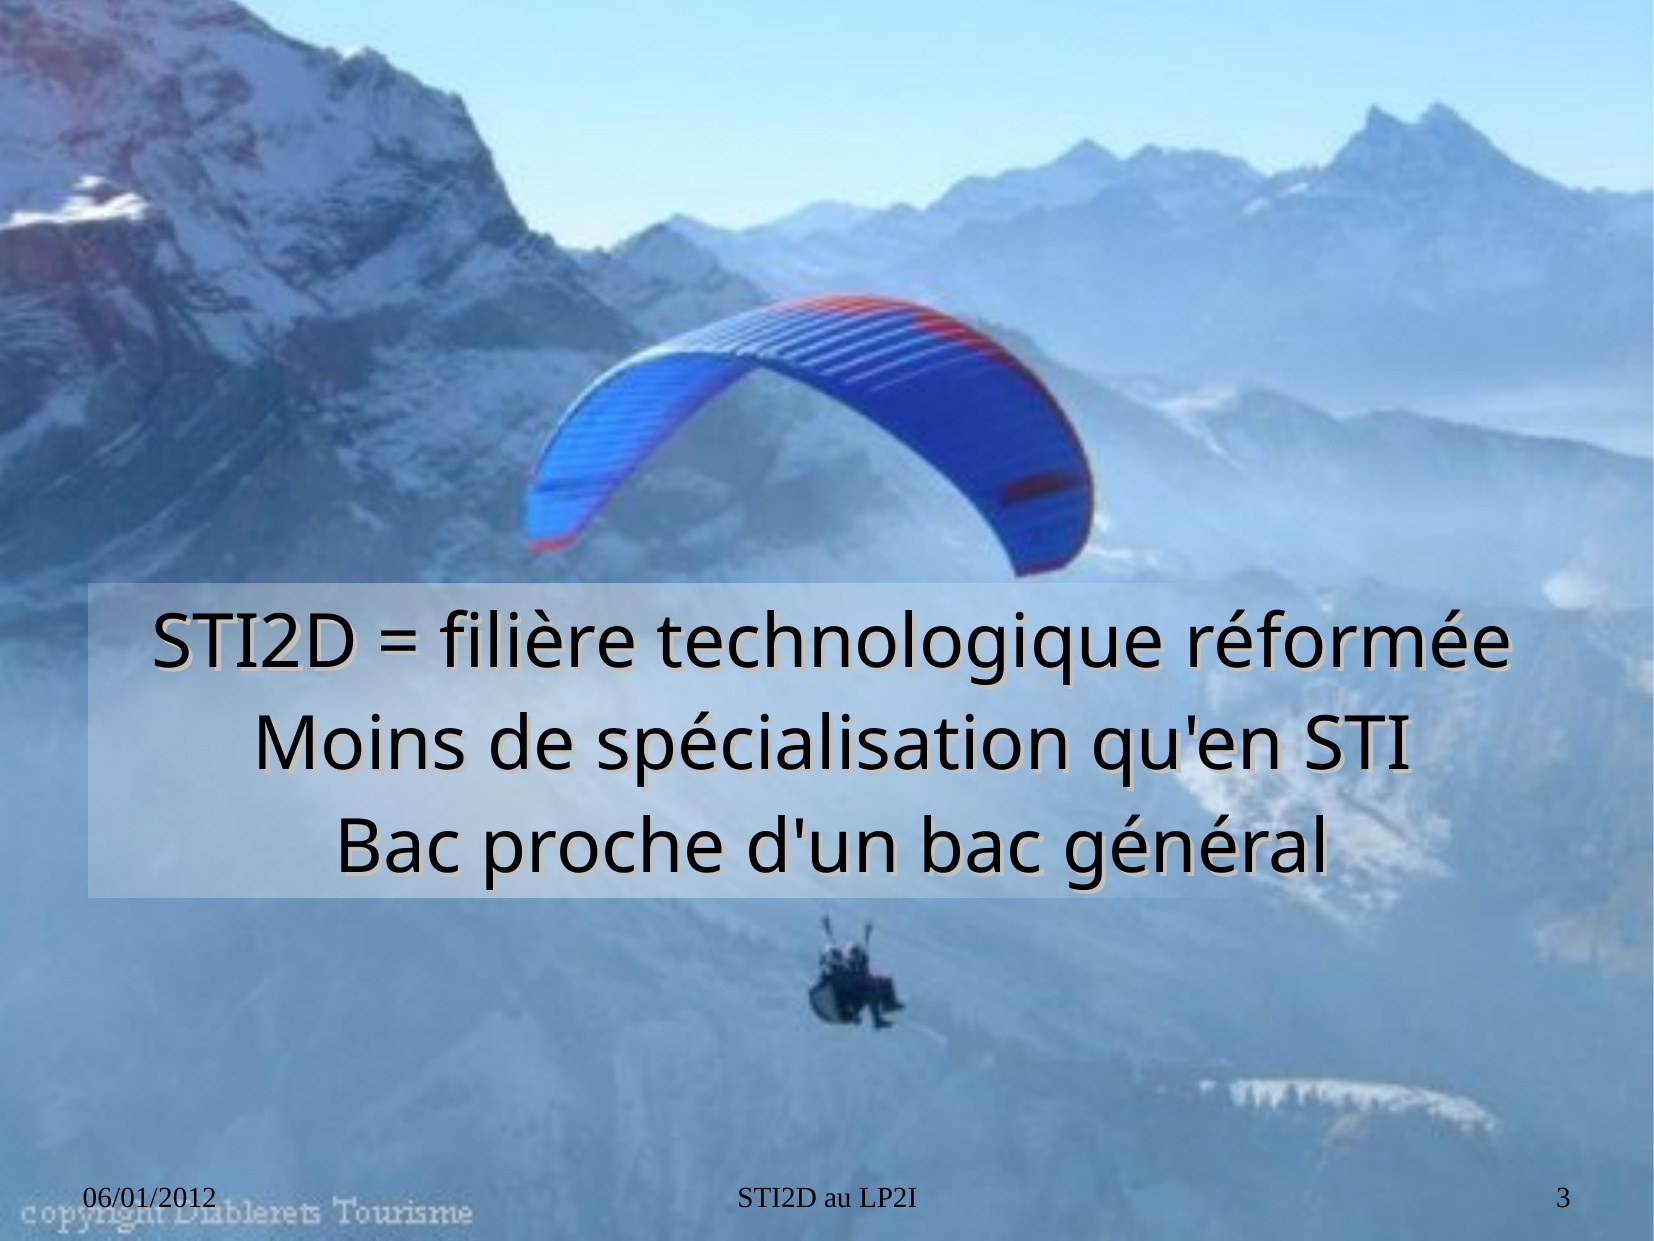

# STI2D = filière technologique réformée
Moins de spécialisation qu'en STI
Bac proche d'un bac général
06/01/2012
STI2D au LP2I
3